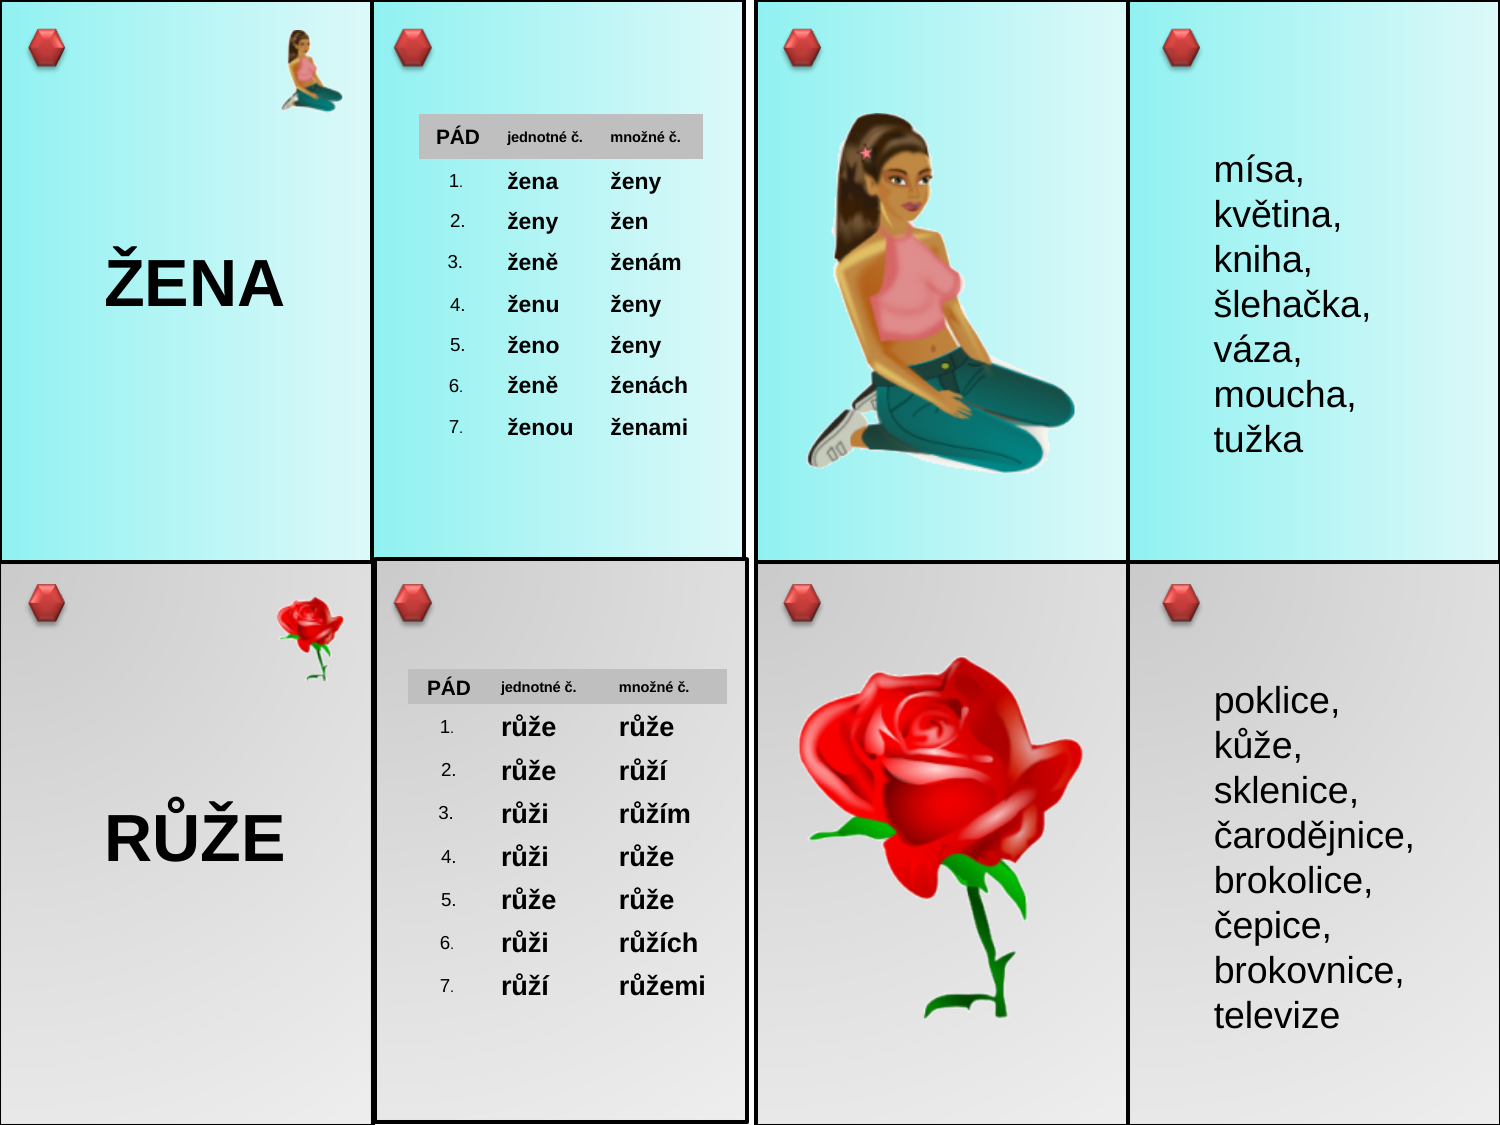

| PÁD | jednotné č. | množné č. |
| --- | --- | --- |
| 1. | žena | ženy |
| 2. | ženy | žen |
| 3. | ženě | ženám |
| 4. | ženu | ženy |
| 5. | ženo | ženy |
| 6. | ženě | ženách |
| 7. | ženou | ženami |
mísa, květina, kniha, šlehačka, váza, moucha, tužka
ŽENA
| PÁD | jednotné č. | množné č. |
| --- | --- | --- |
| 1. | růže | růže |
| 2. | růže | růží |
| 3. | růži | růžím |
| 4. | růži | růže |
| 5. | růže | růže |
| 6. | růži | růžích |
| 7. | růží | růžemi |
poklice, kůže, sklenice, čarodějnice, brokolice, čepice, brokovnice, televize
RŮŽE